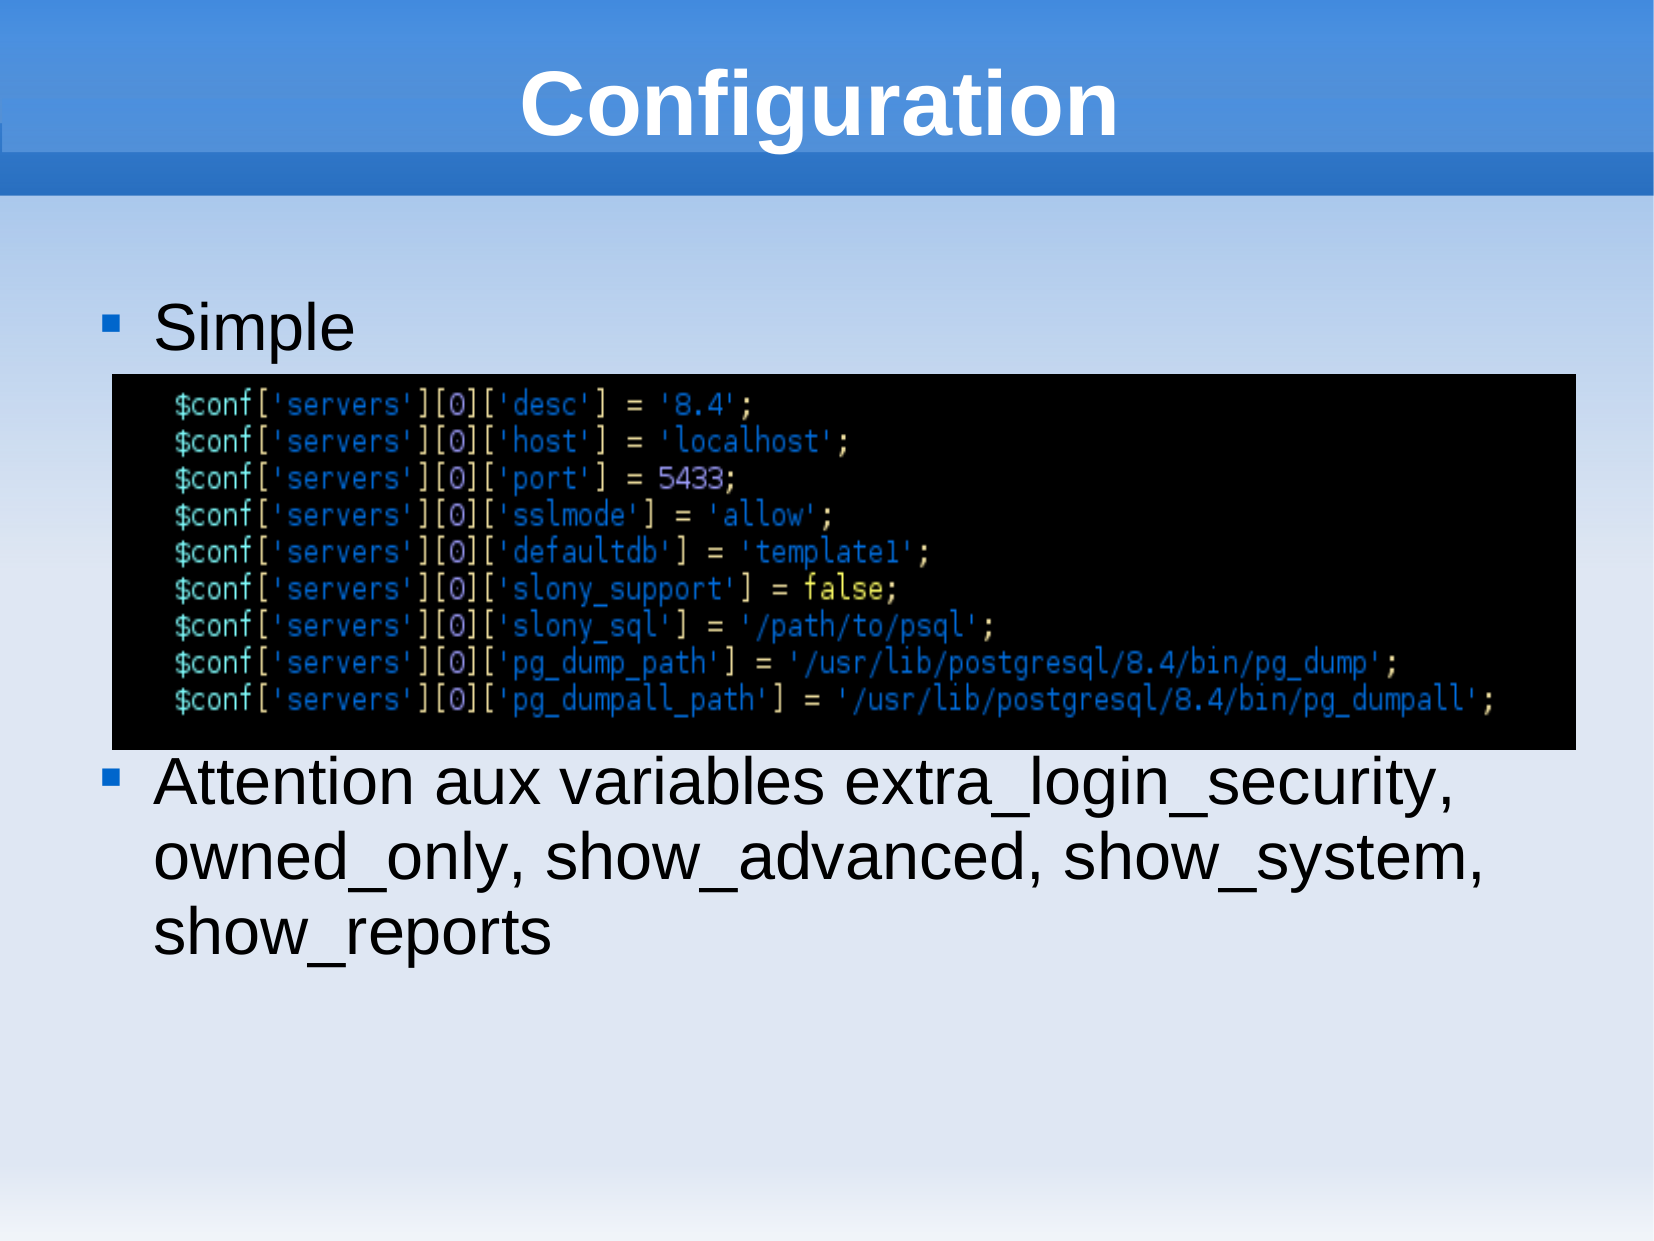

# Configuration
Simple
Attention aux variables extra_login_security, owned_only, show_advanced, show_system, show_reports